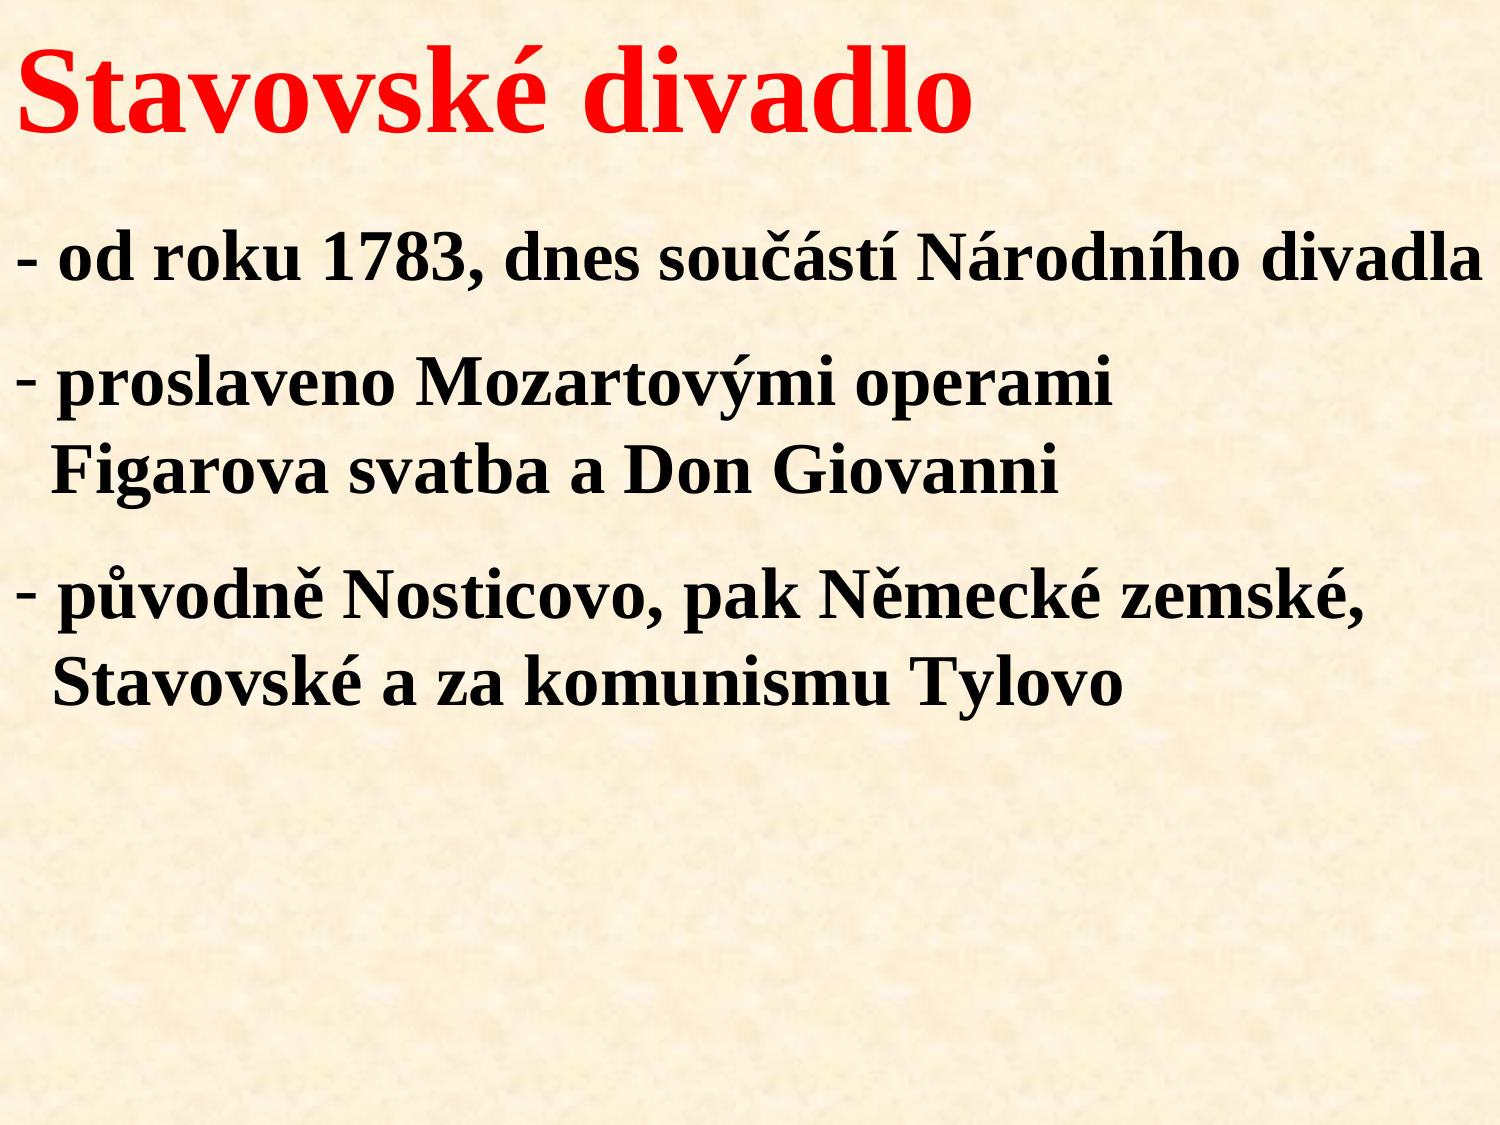

Stavovské divadlo
- od roku 1783, dnes součástí Národního divadla
 proslaveno Mozartovými operami
 Figarova svatba a Don Giovanni
 původně Nosticovo, pak Německé zemské,
 Stavovské a za komunismu Tylovo